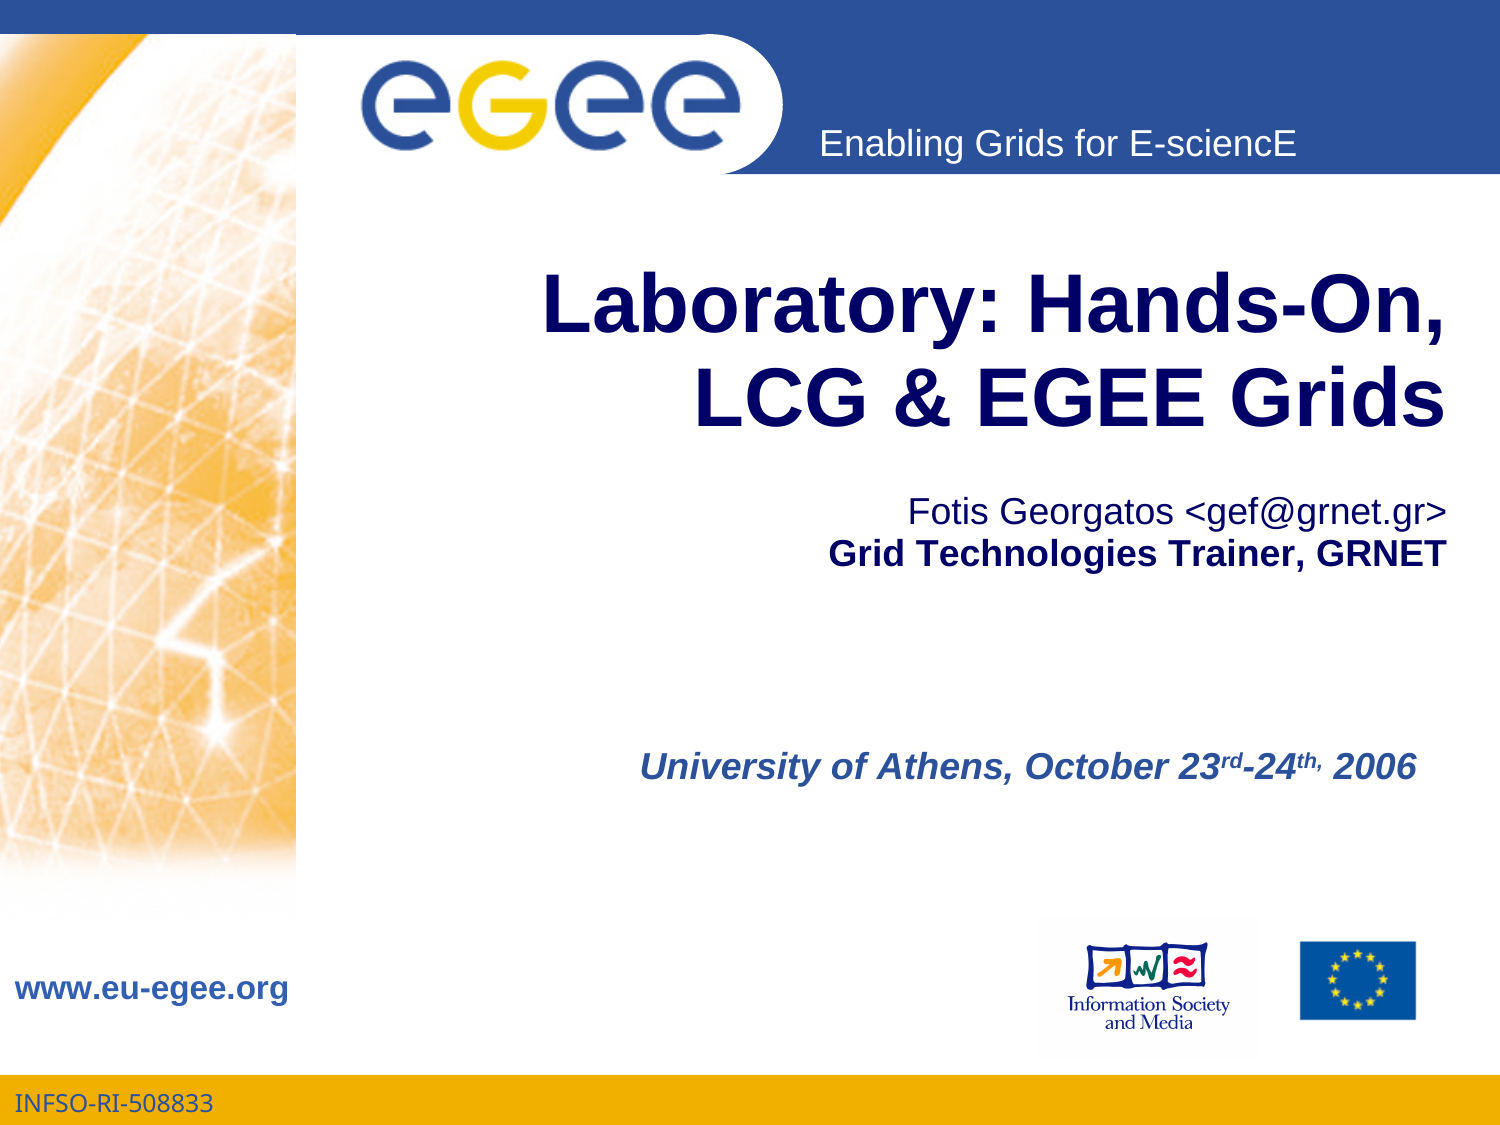

# Laboratory: Hands-On, LCG & EGEE Grids Fotis Georgatos <gef@grnet.gr> Grid Technologies Trainer, GRNET
University of Athens, October 23rd-24th, 2006